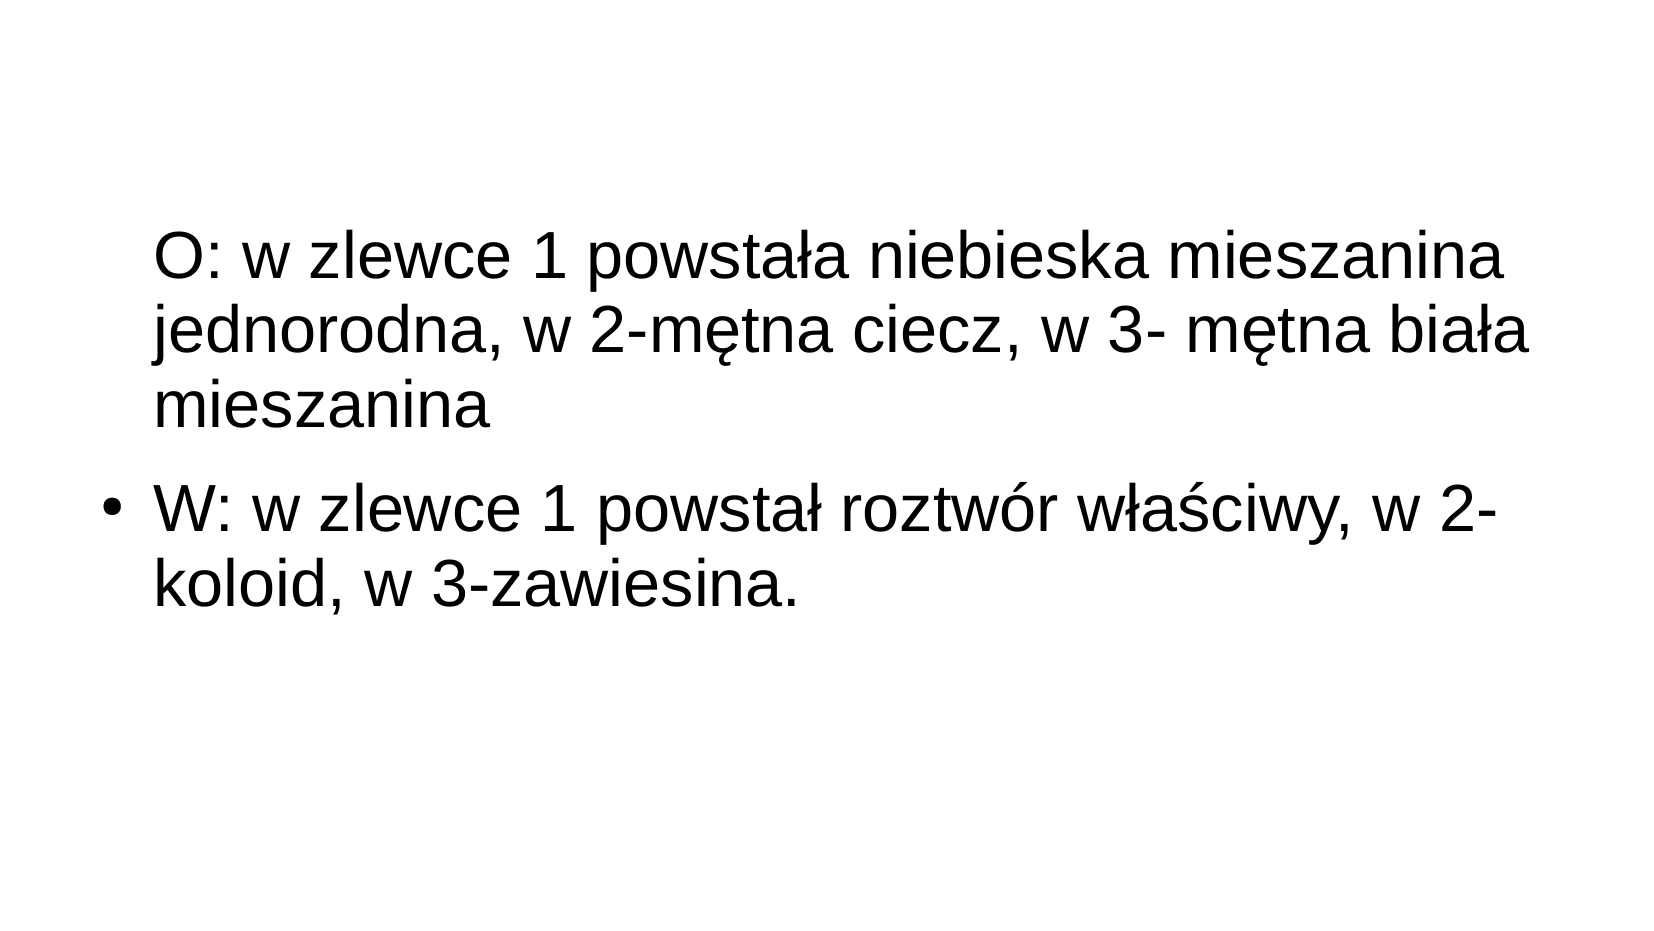

#
O: w zlewce 1 powstała niebieska mieszanina jednorodna, w 2-mętna ciecz, w 3- mętna biała mieszanina
W: w zlewce 1 powstał roztwór właściwy, w 2-koloid, w 3-zawiesina.